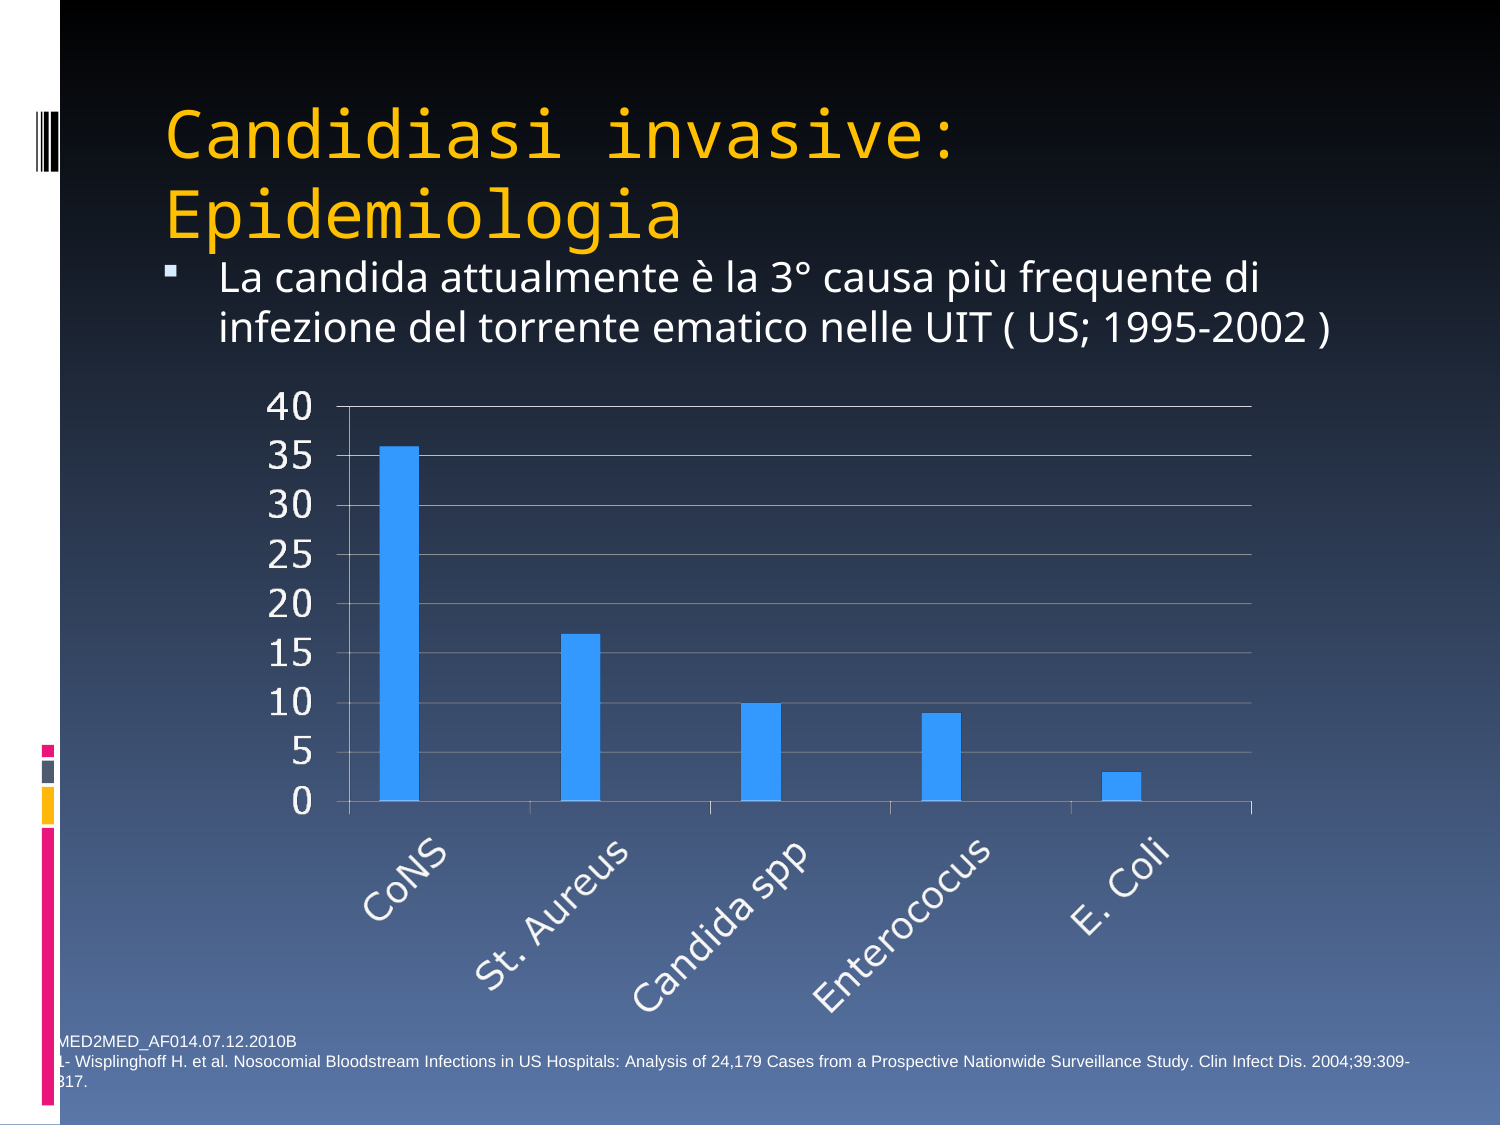

# Candidiasi invasive: Epidemiologia
La candida attualmente è la 3° causa più frequente di infezione del torrente ematico nelle UIT ( US; 1995-2002 )
MED2MED_AF014.07.12.2010B
1- Wisplinghoff H. et al. Nosocomial Bloodstream Infections in US Hospitals: Analysis of 24,179 Cases from a Prospective Nationwide Surveillance Study. Clin Infect Dis. 2004;39:309-317.